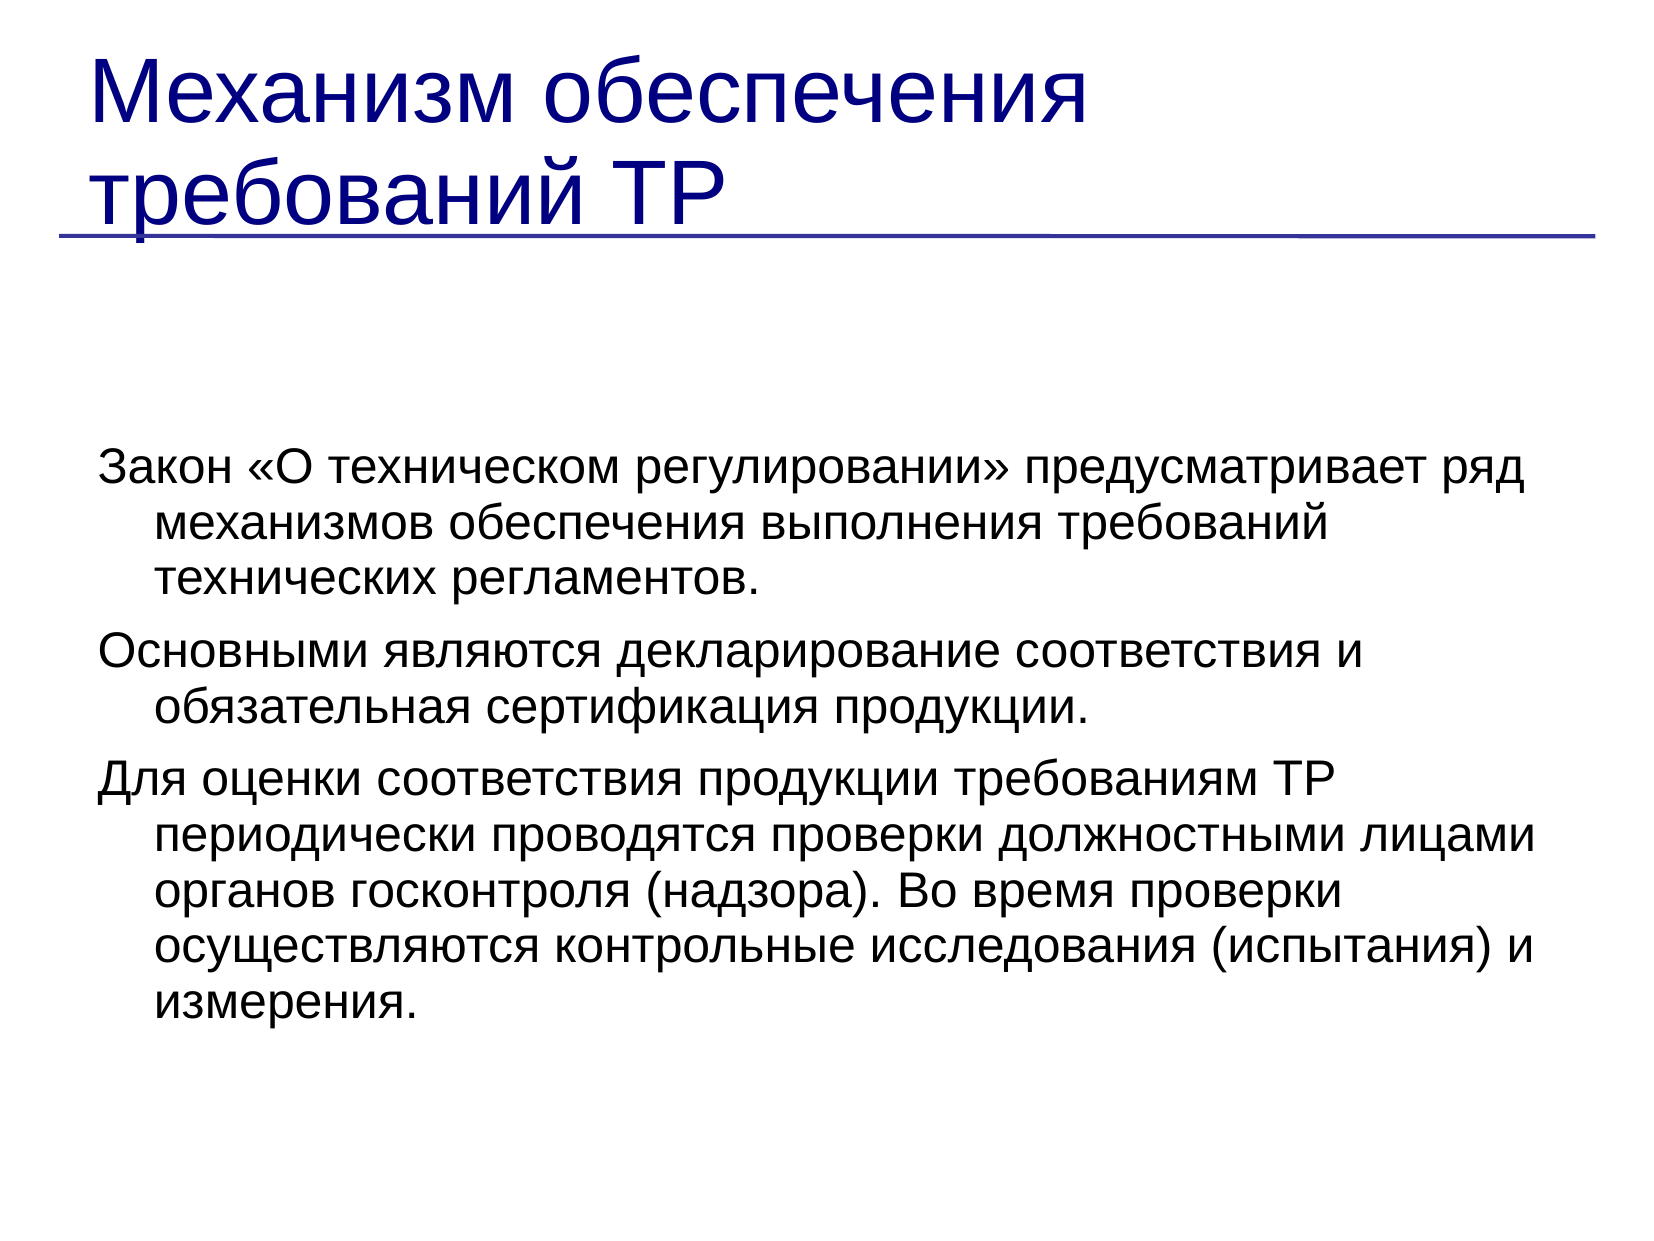

# Механизм обеспечения требований ТР
Закон «О техническом регулировании» предусматривает ряд механизмов обеспечения выполнения требований технических регламентов.
Основными являются декларирование соответствия и обязательная сертификация продукции.
Для оценки соответствия продукции требованиям ТР периодически проводятся проверки должностными лицами органов госконтроля (надзора). Во время проверки осуществляются контрольные исследования (испытания) и измерения.